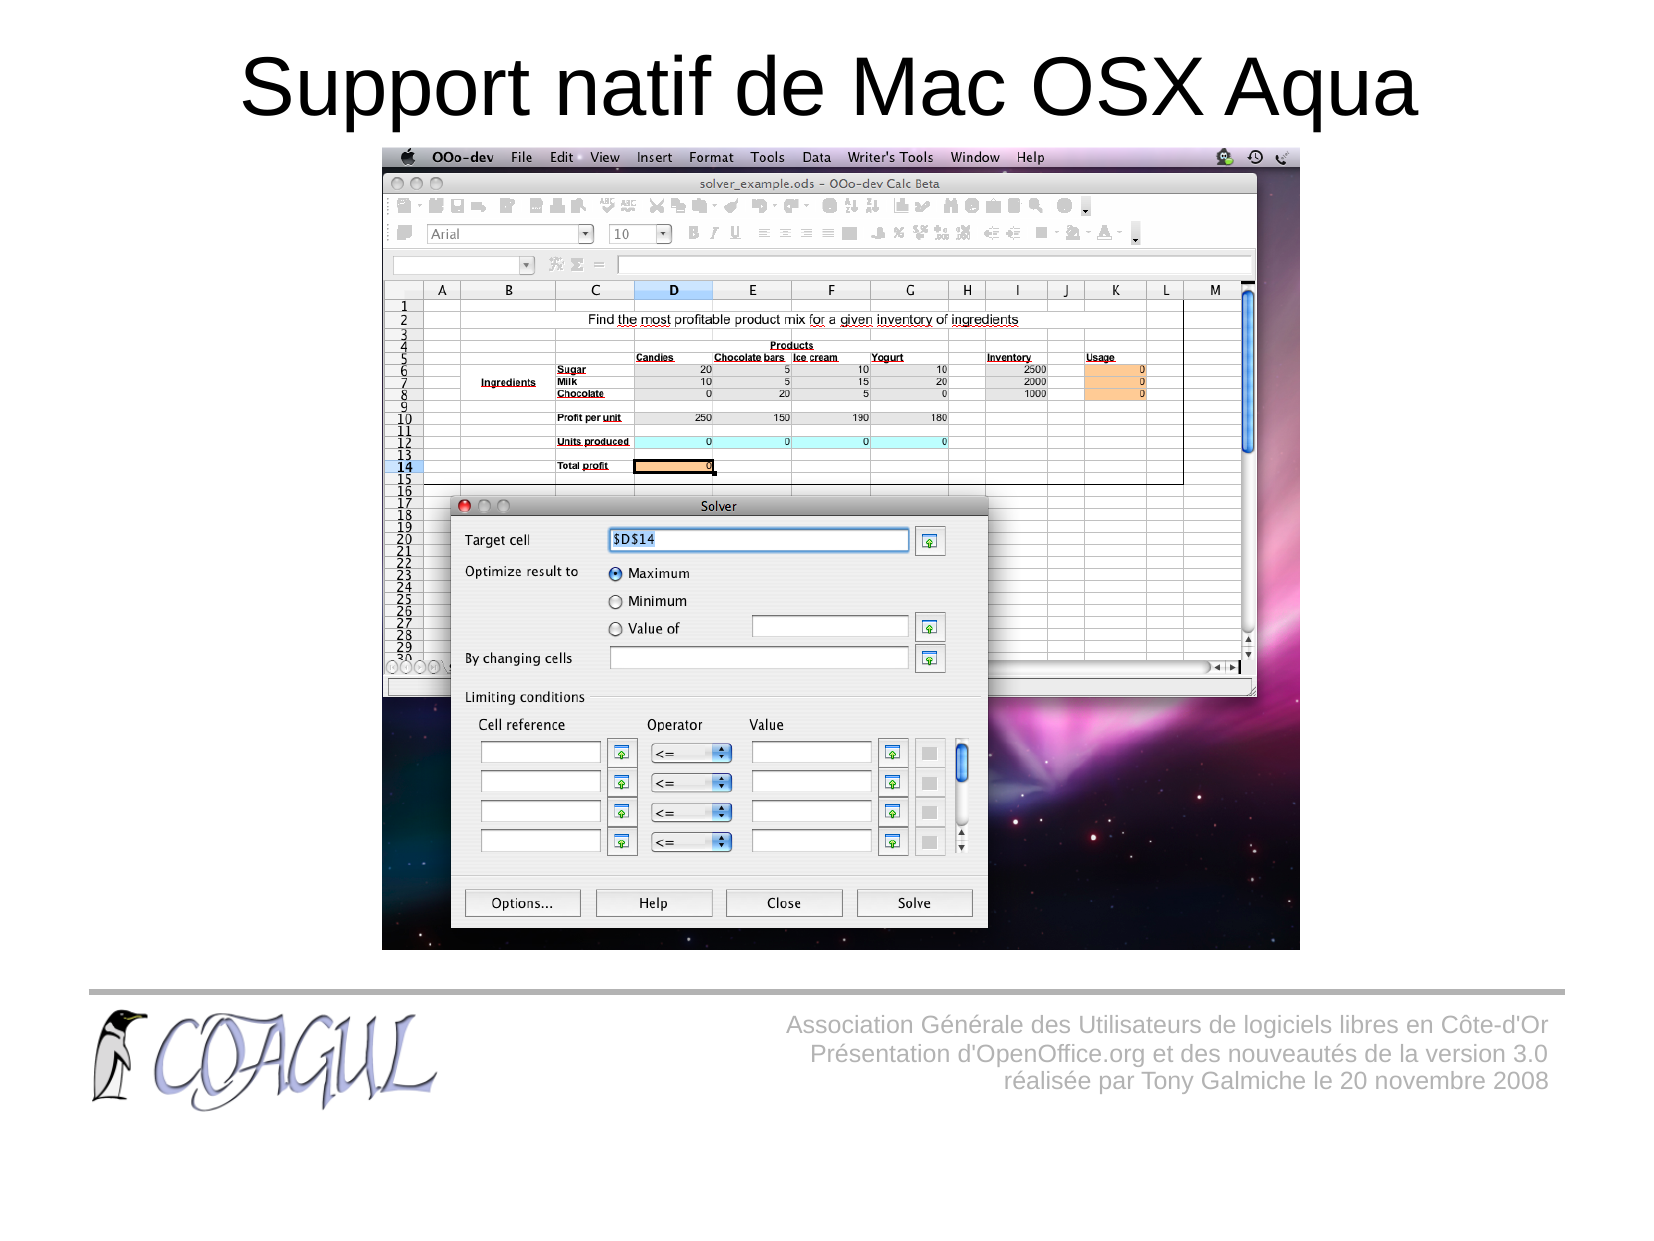

# Support natif de Mac OSX Aqua